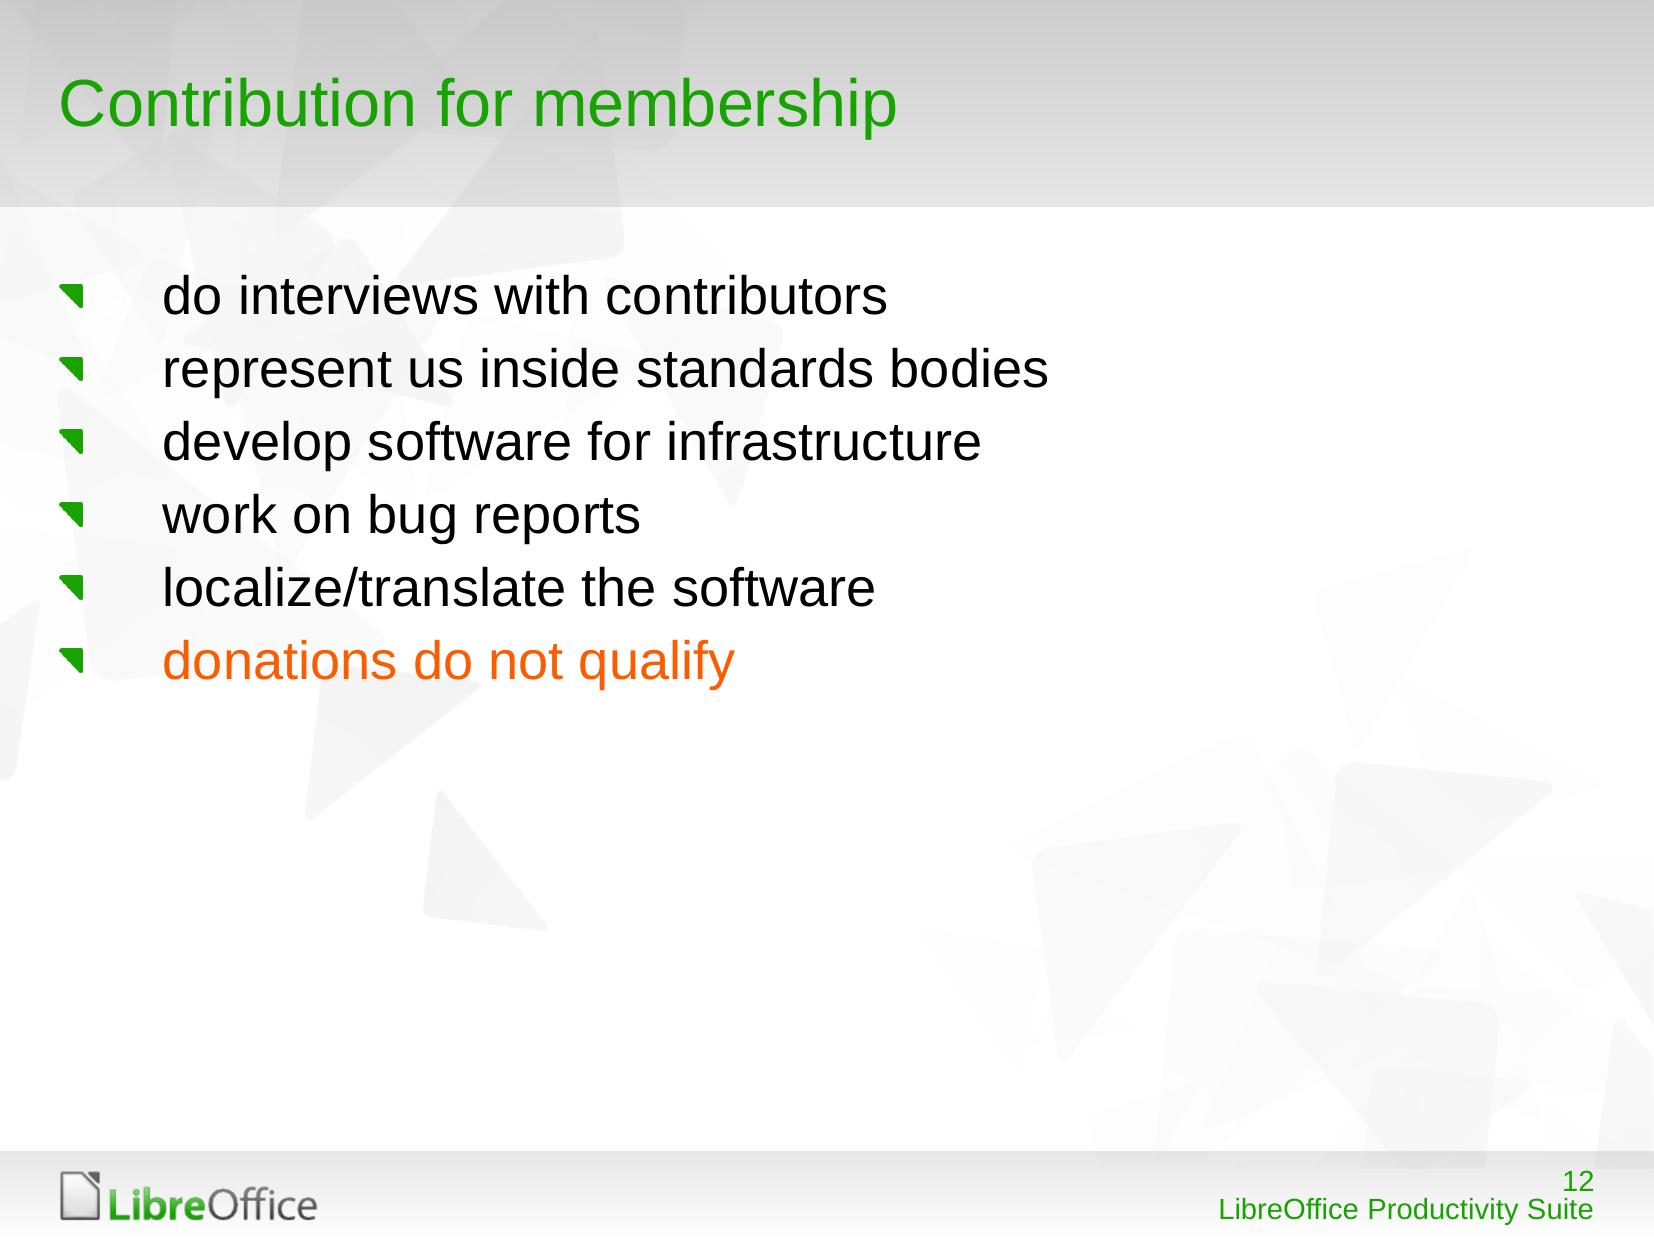

# Contribution for membership
 do interviews with contributors
 represent us inside standards bodies
 develop software for infrastructure
 work on bug reports
 localize/translate the software
 donations do not qualify
12
LibreOffice Productivity Suite